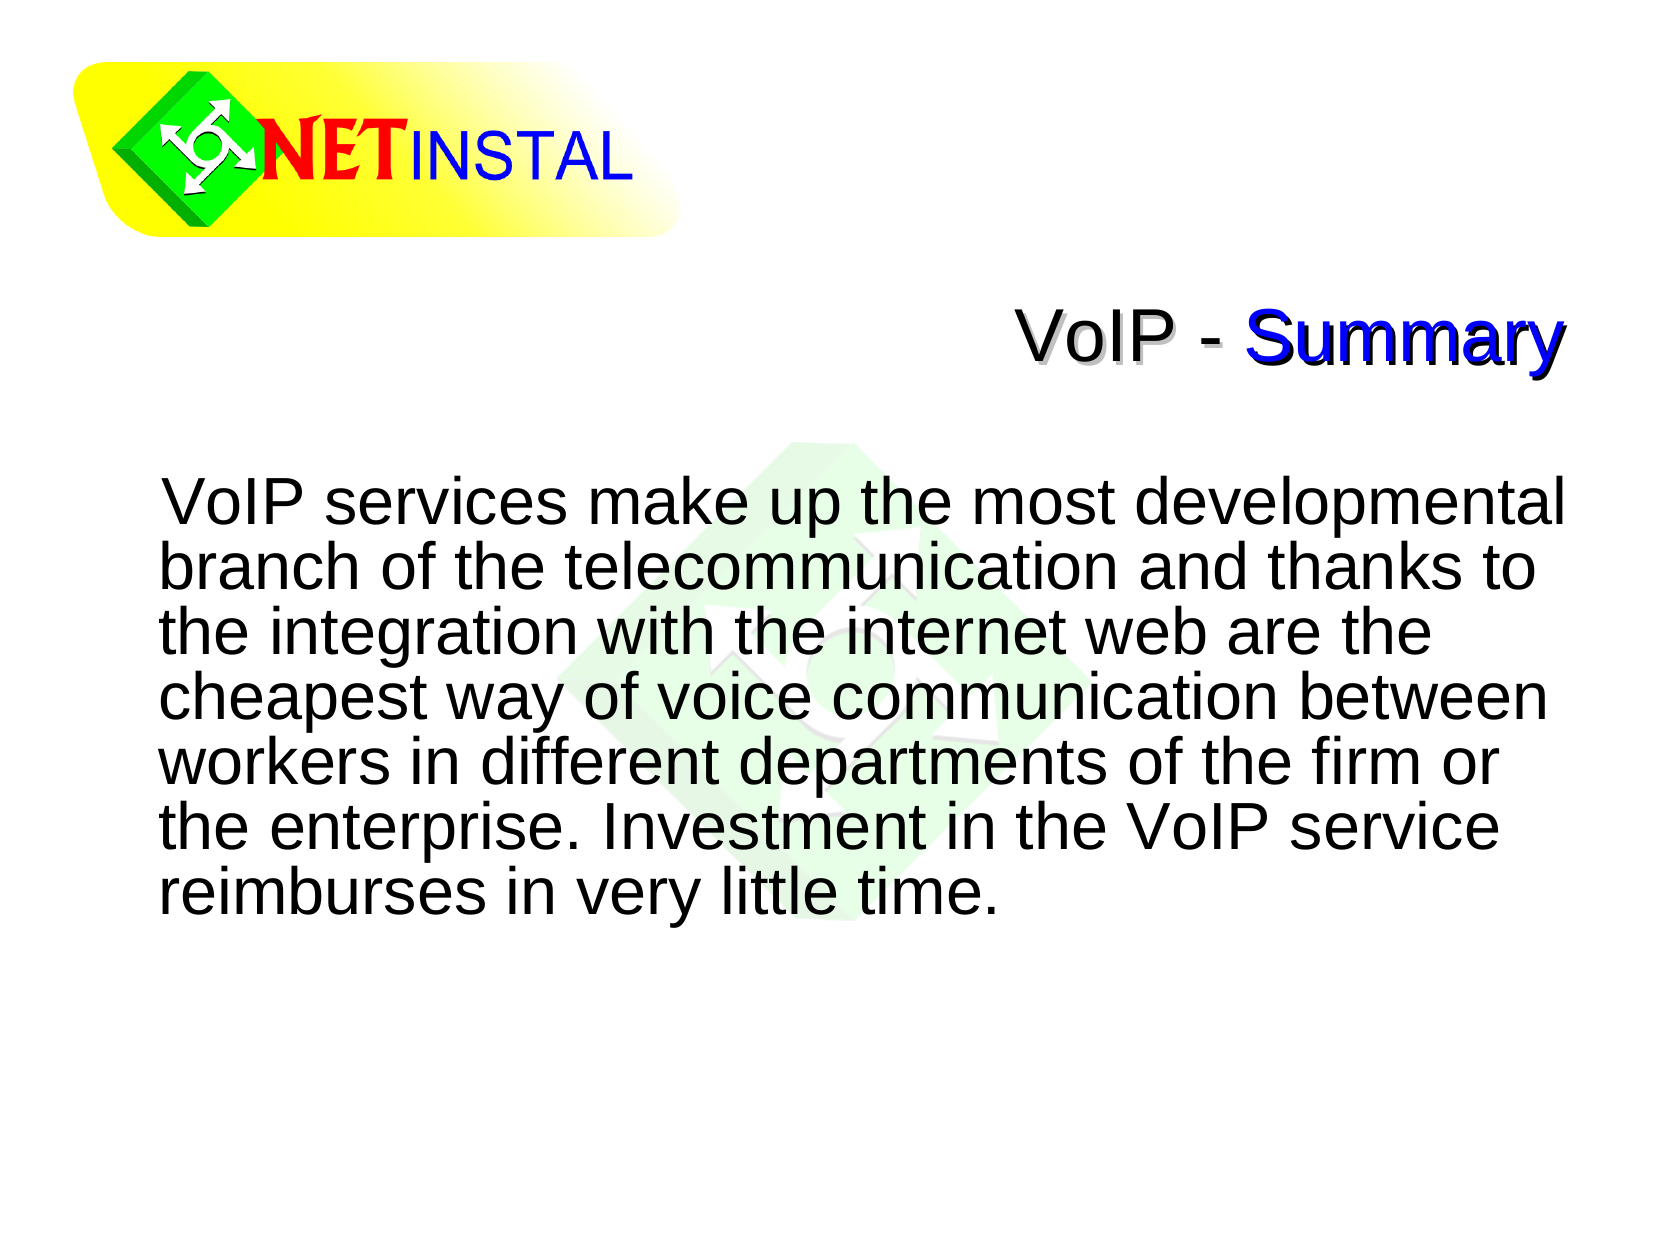

# VoIP - Summary
 VoIP services make up the most developmental branch of the telecommunication and thanks to the integration with the internet web are the cheapest way of voice communication between workers in different departments of the firm or the enterprise. Investment in the VoIP service reimburses in very little time.